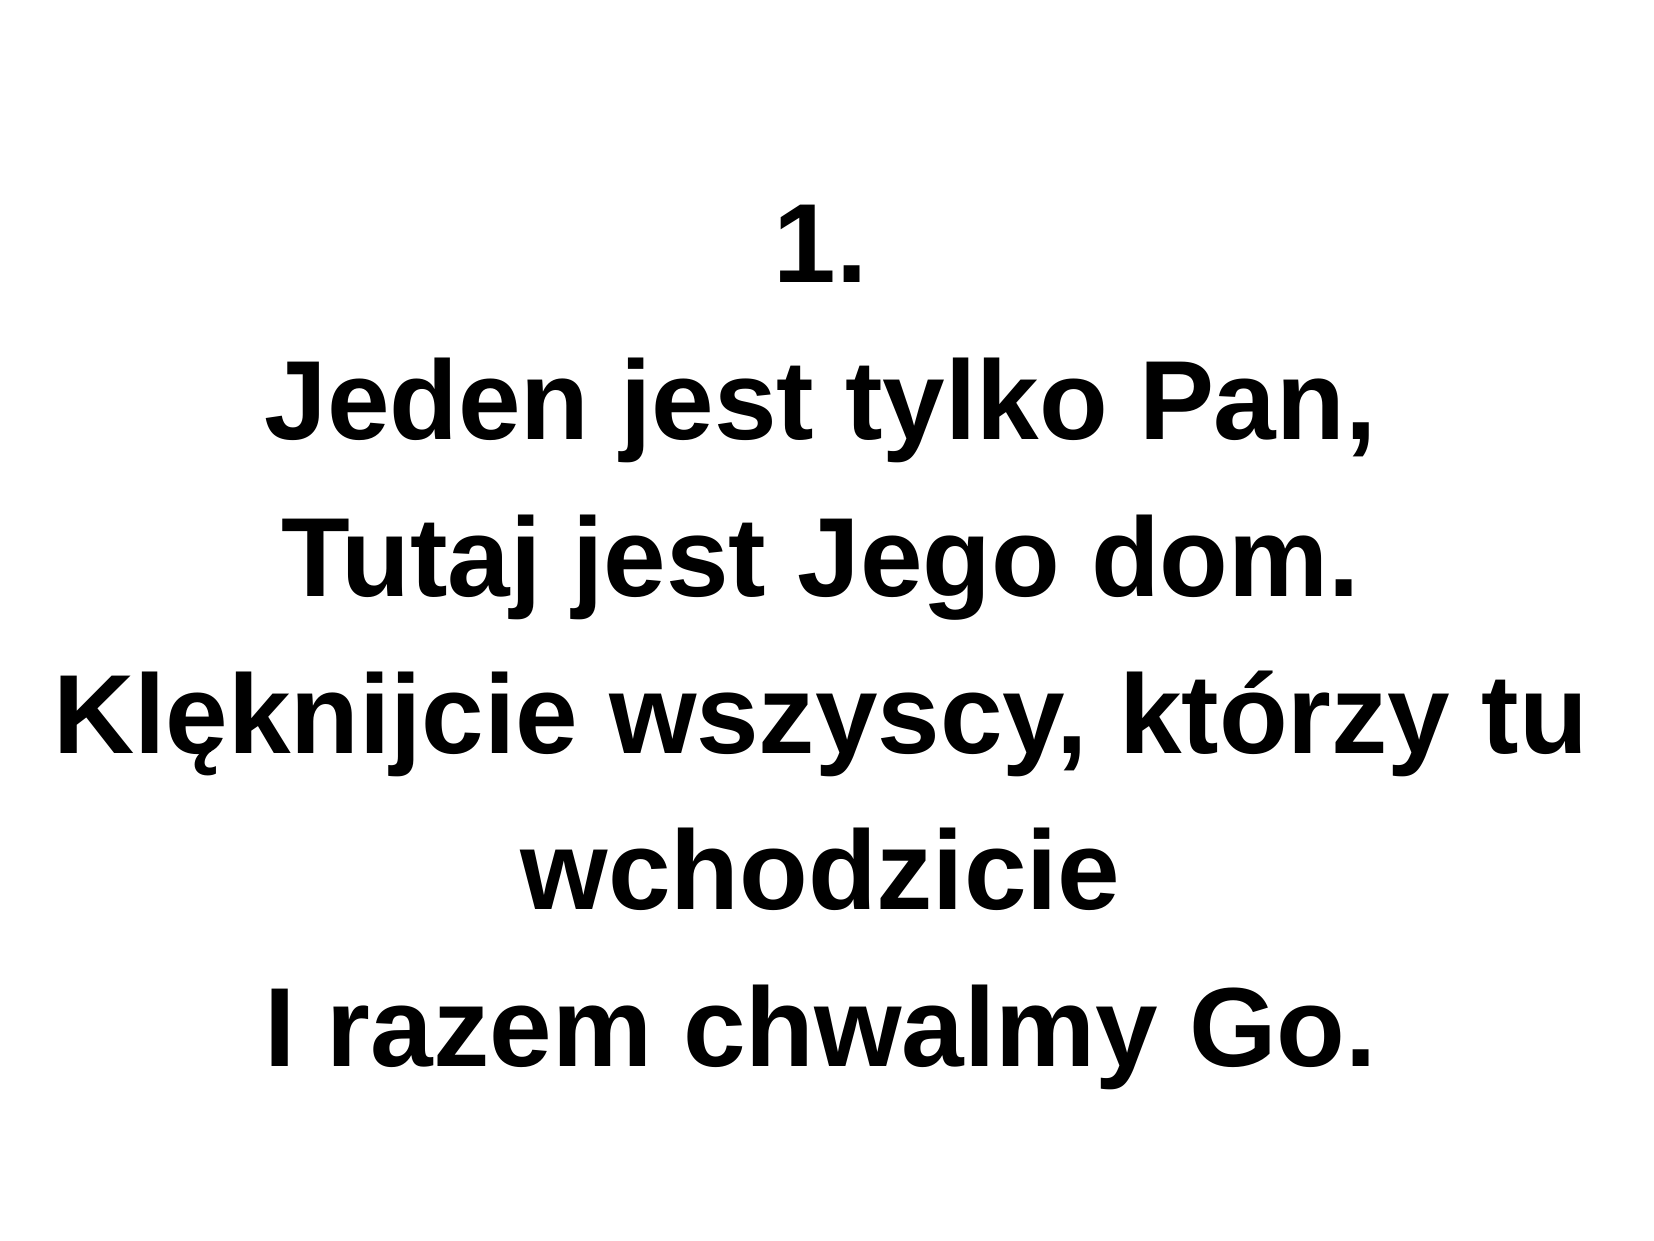

# 1.
Jeden jest tylko Pan,
Tutaj jest Jego dom.
Klęknijcie wszyscy, którzy tu wchodzicie
I razem chwalmy Go.